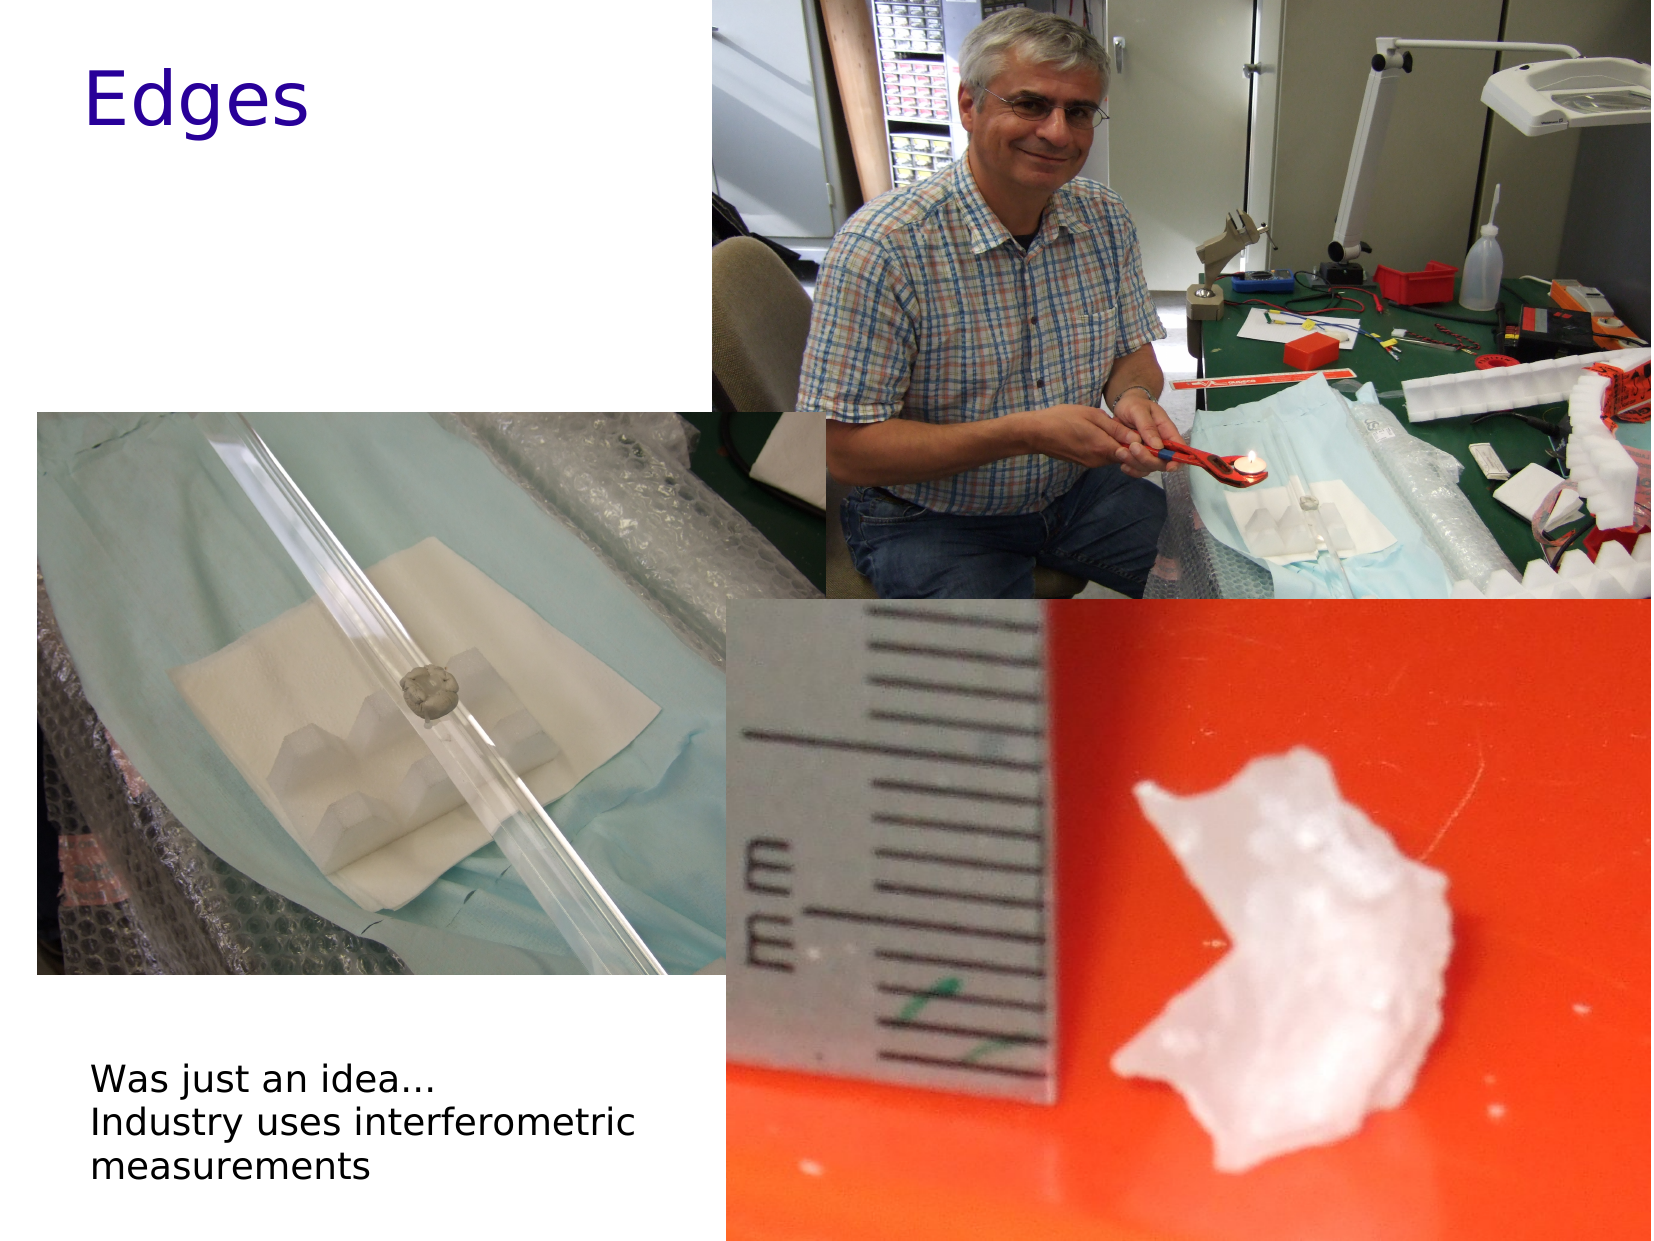

# Edges
Was just an idea...
Industry uses interferometric
measurements